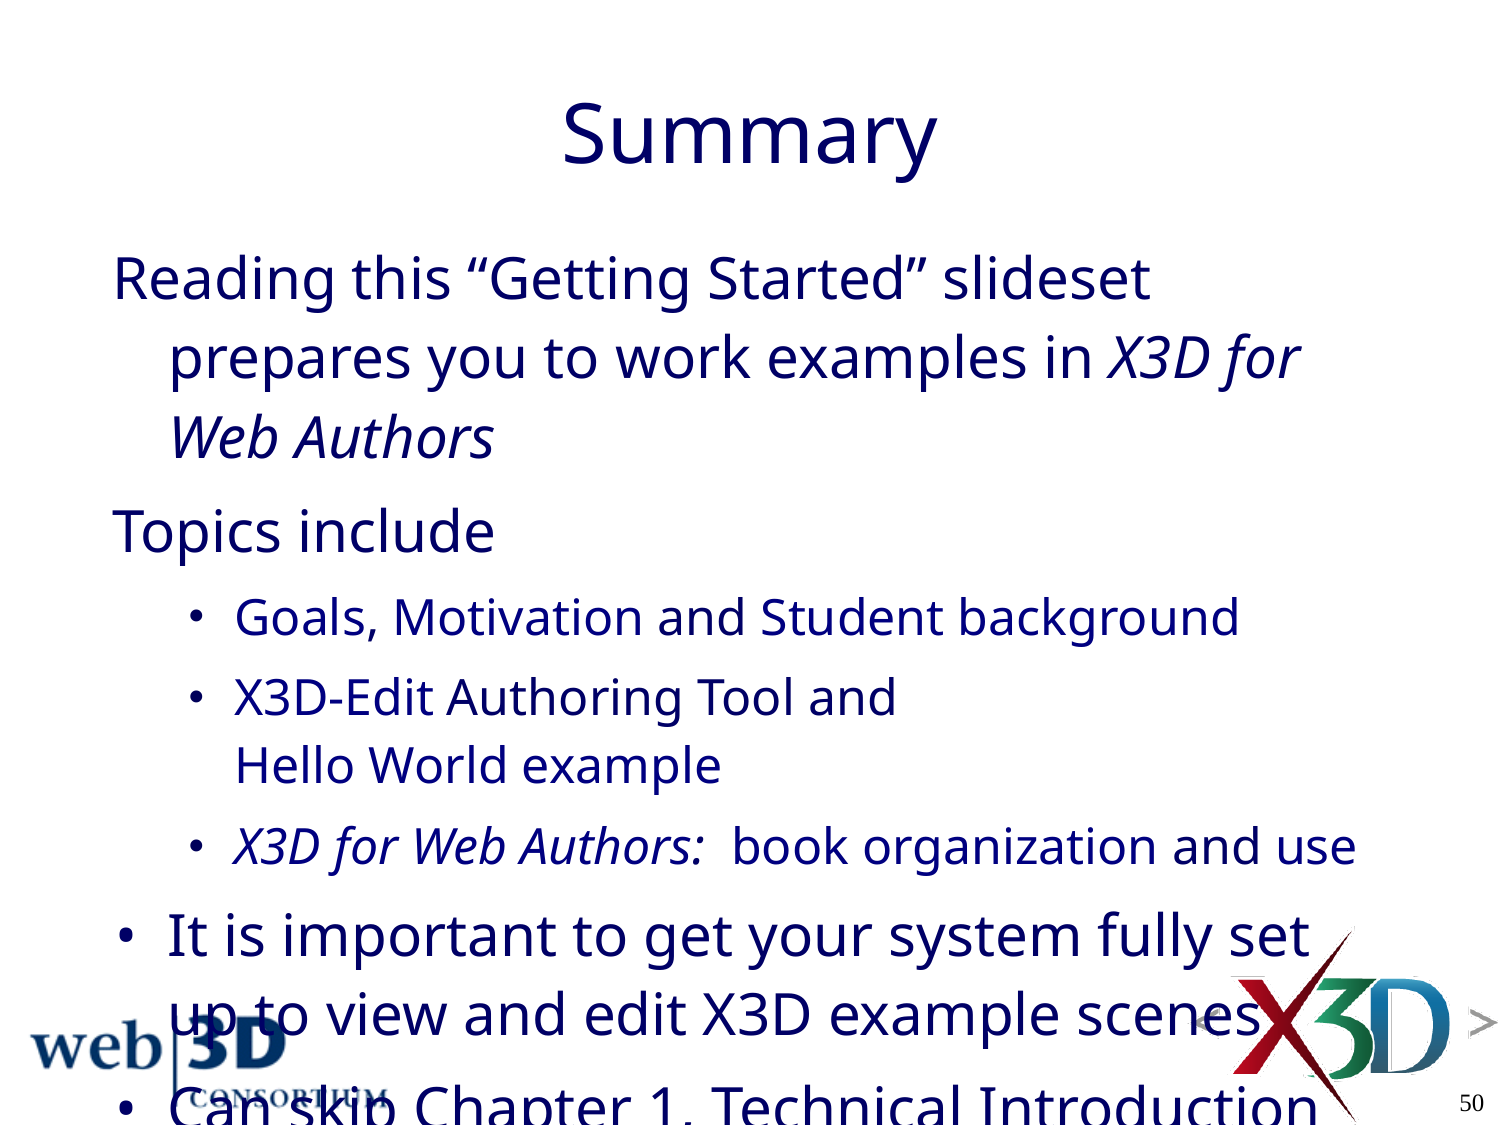

# Summary
Reading this “Getting Started” slideset prepares you to work examples in X3D for Web Authors
Topics include
Goals, Motivation and Student background
X3D-Edit Authoring Tool and Hello World example
X3D for Web Authors: book organization and use
It is important to get your system fully set up to view and edit X3D example scenes
Can skip Chapter 1, Technical Introduction
Start right in working examples in Chapter 2